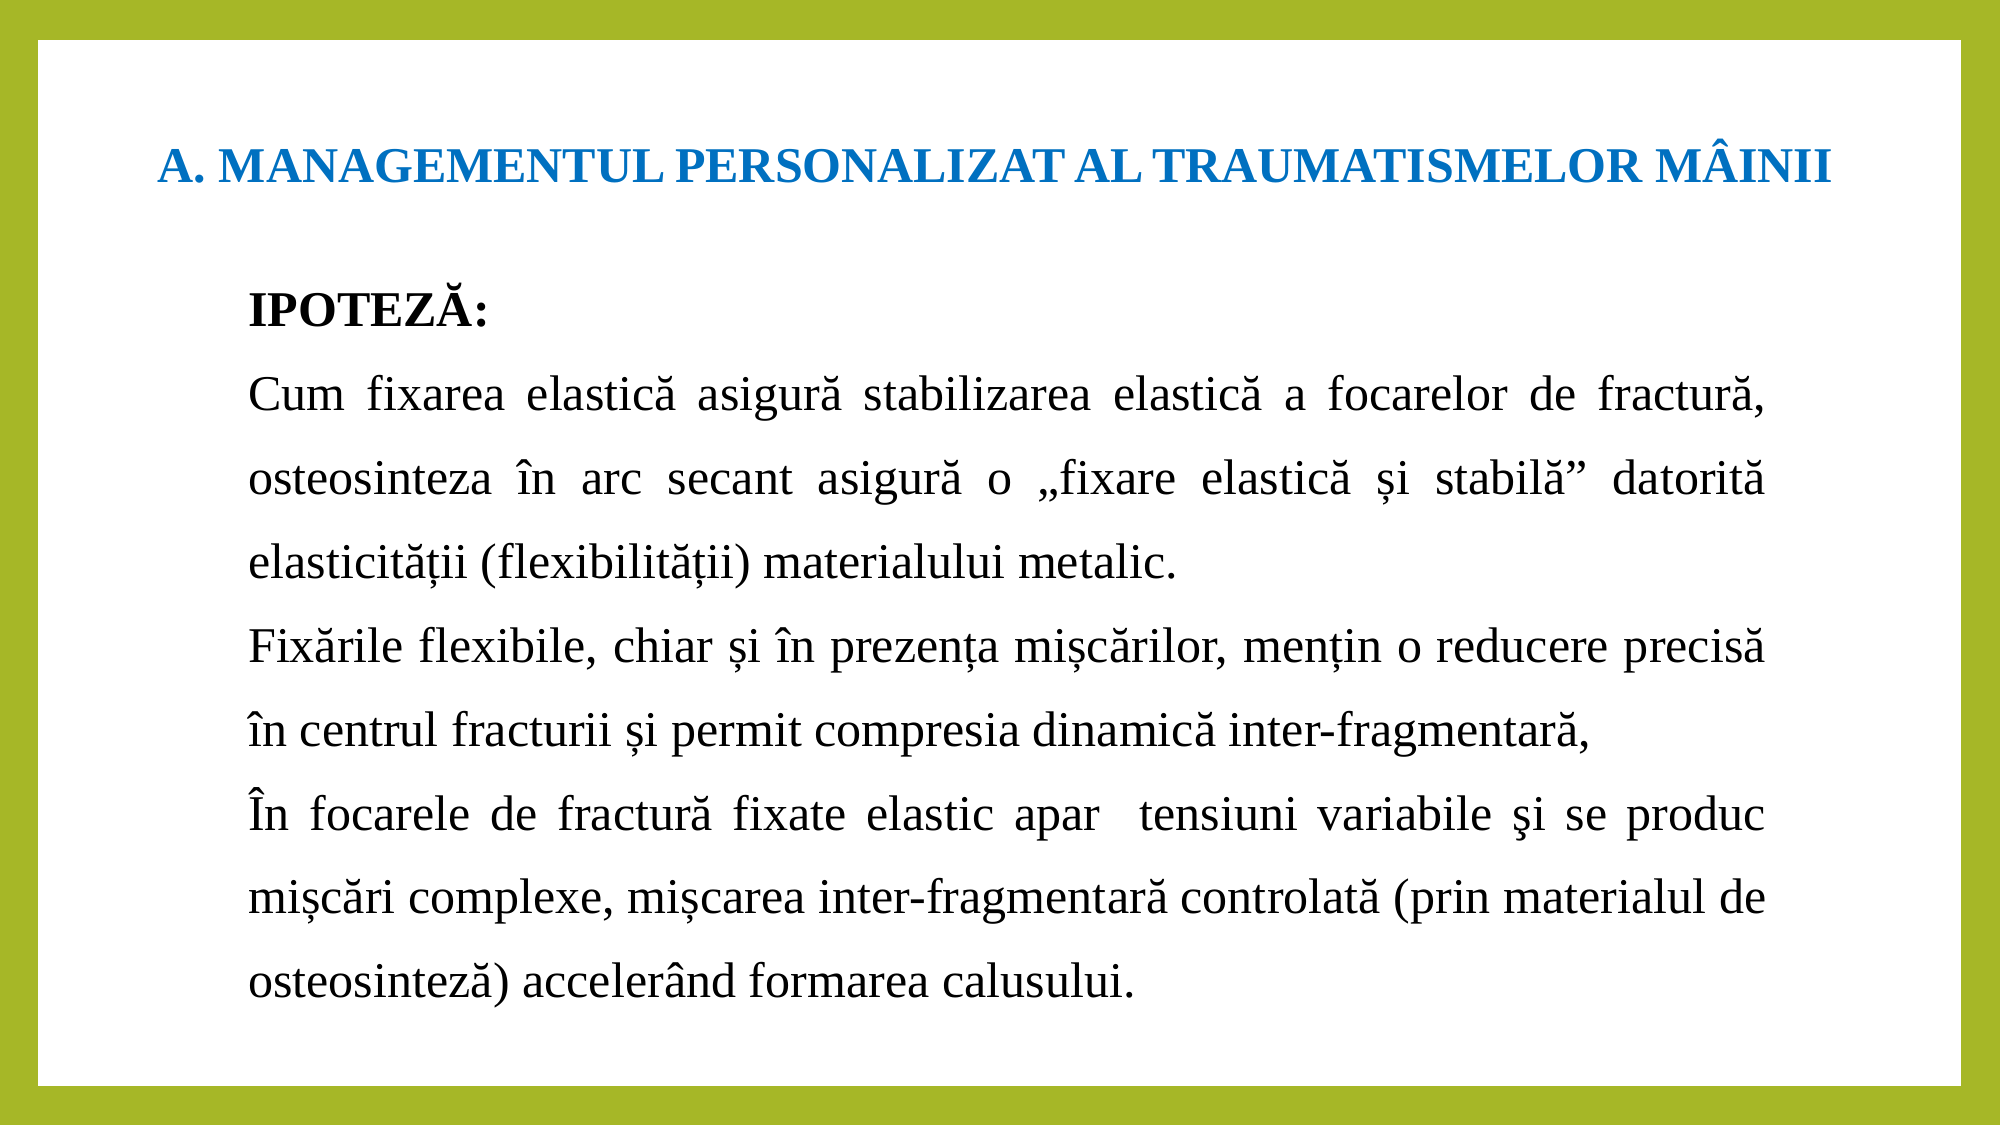

# A. MANAGEMENTUL PERSONALIZAT AL TRAUMATISMELOR MÂINII
IPOTEZĂ:
Cum fixarea elastică asigură stabilizarea elastică a focarelor de fractură, osteosinteza în arc secant asigură o „fixare elastică și stabilă” datorită elasticității (flexibilității) materialului metalic.
Fixările flexibile, chiar și în prezența mișcărilor, mențin o reducere precisă în centrul fracturii și permit compresia dinamică inter-fragmentară,
În focarele de fractură fixate elastic apar tensiuni variabile şi se produc mișcări complexe, mișcarea inter-fragmentară controlată (prin materialul de osteosinteză) accelerând formarea calusului.